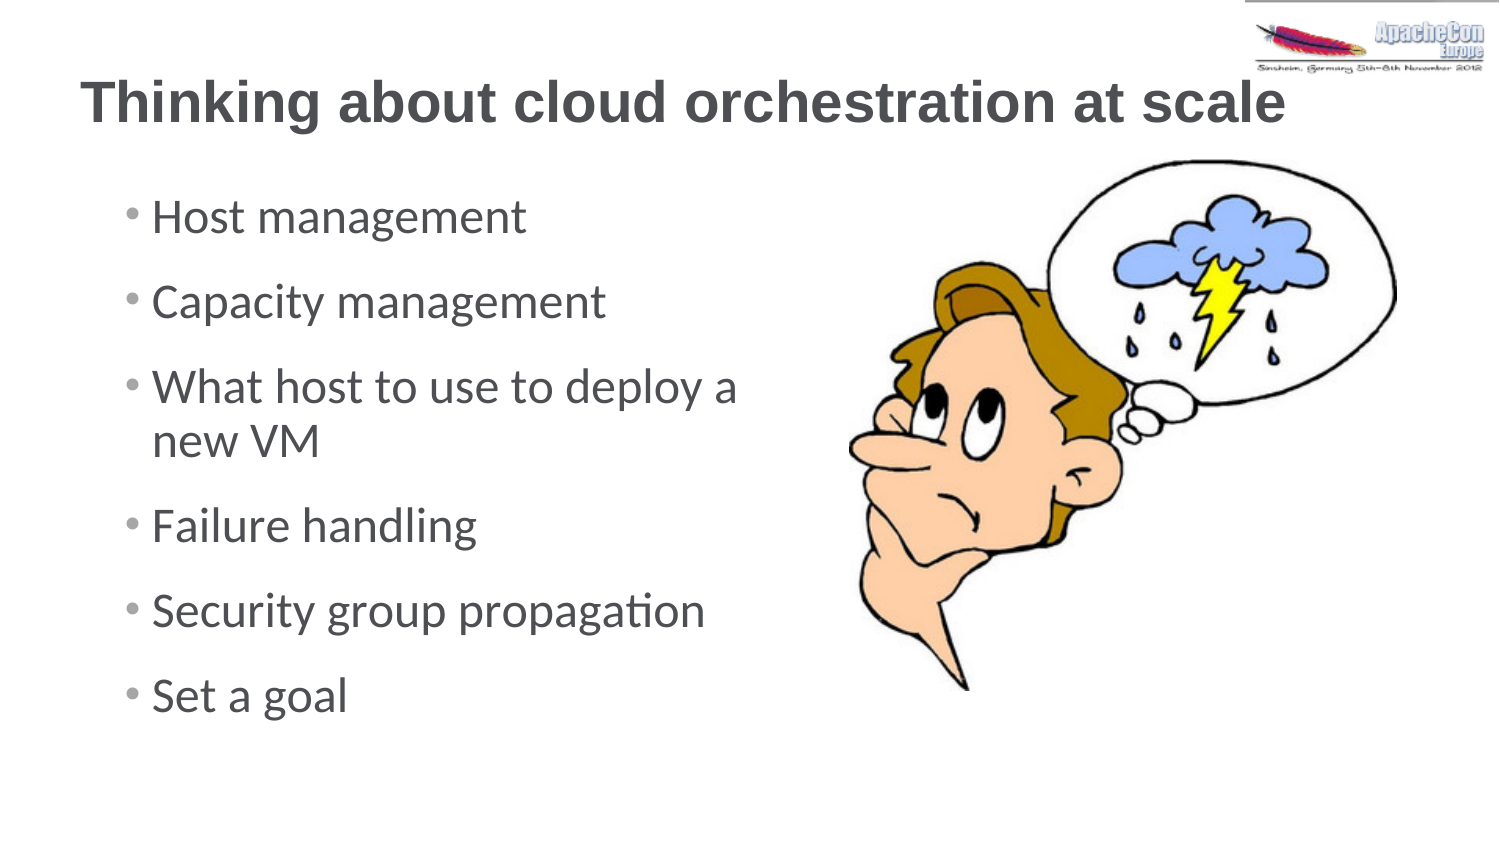

# Thinking about cloud orchestration at scale
Host management
Capacity management
What host to use to deploy a new VM
Failure handling
Security group propagation
Set a goal